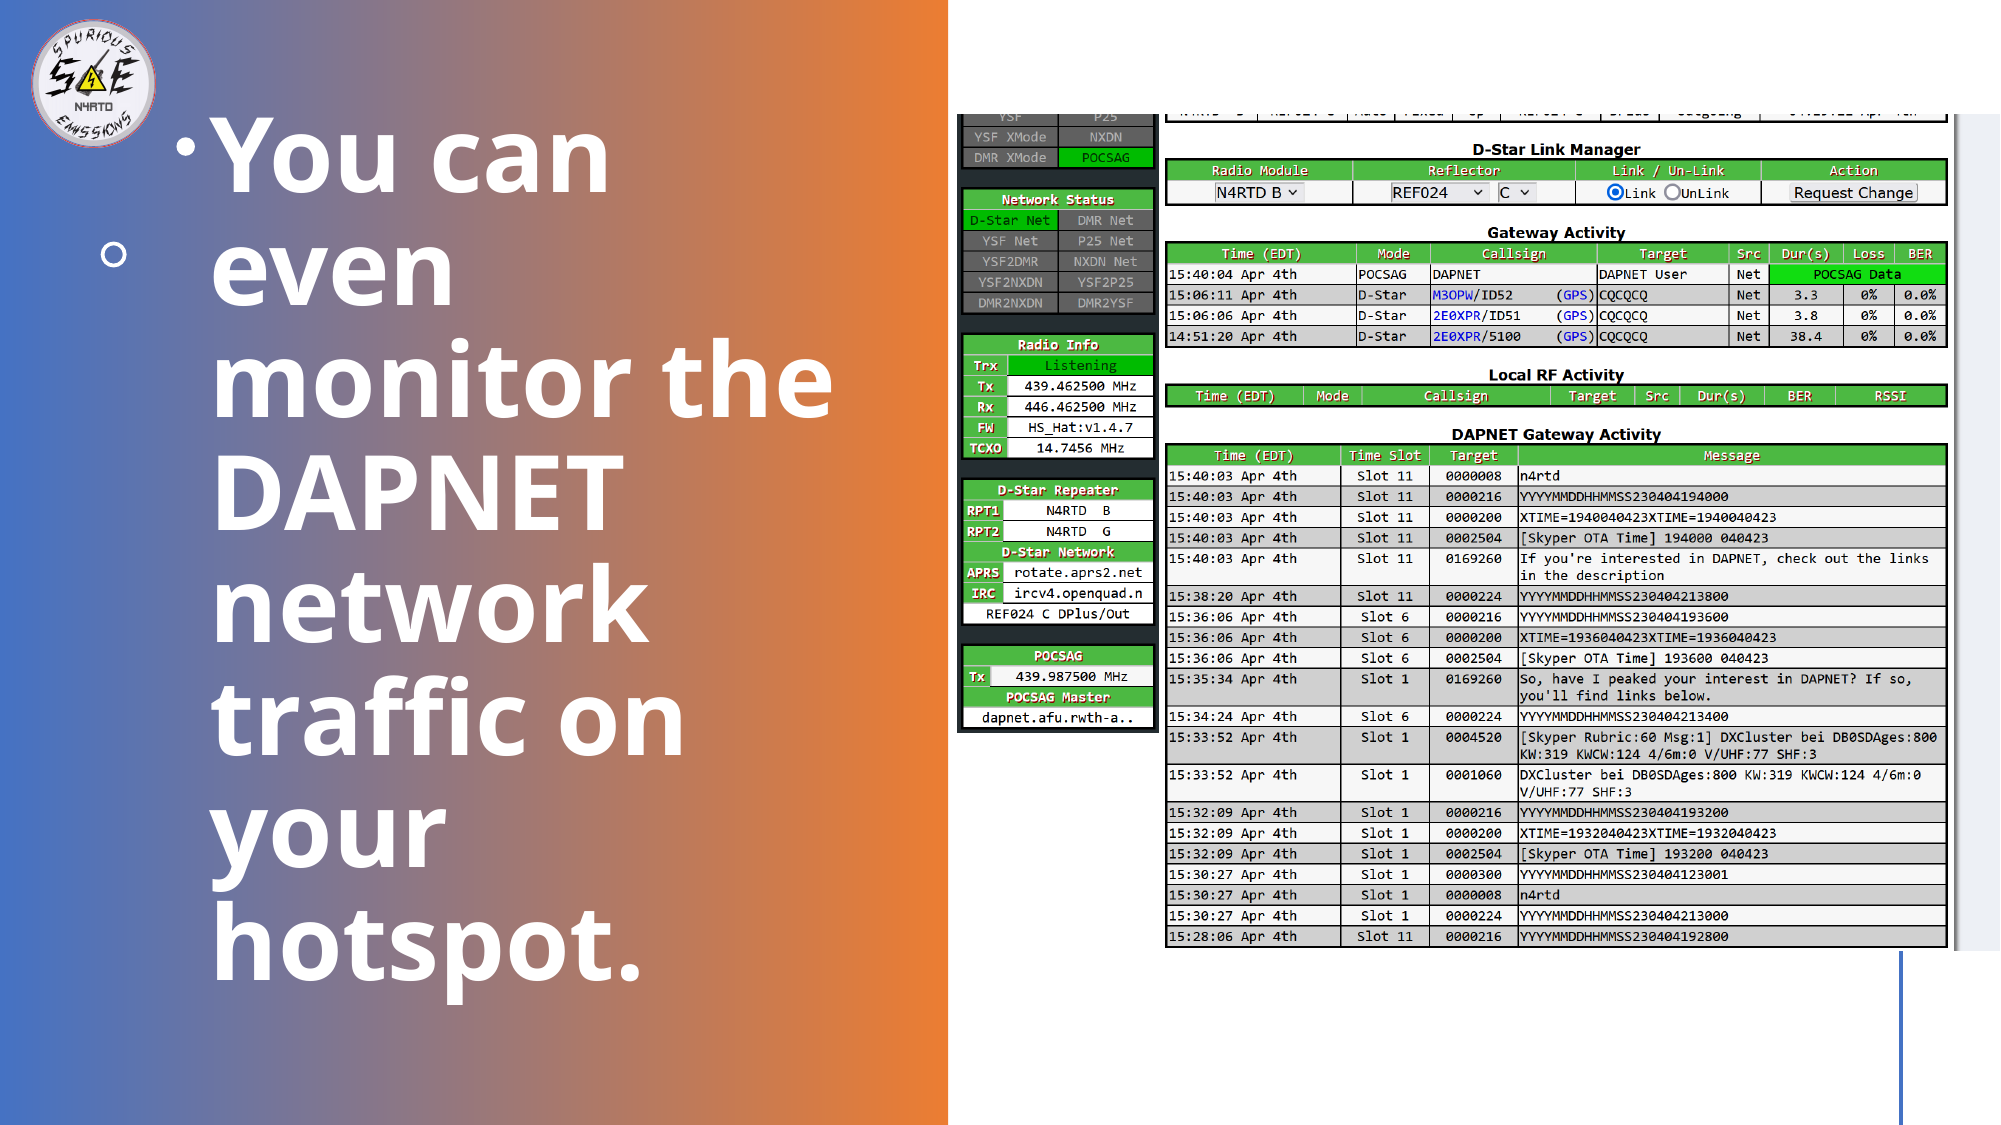

# You can even monitor the DAPNET network traffic on your hotspot.